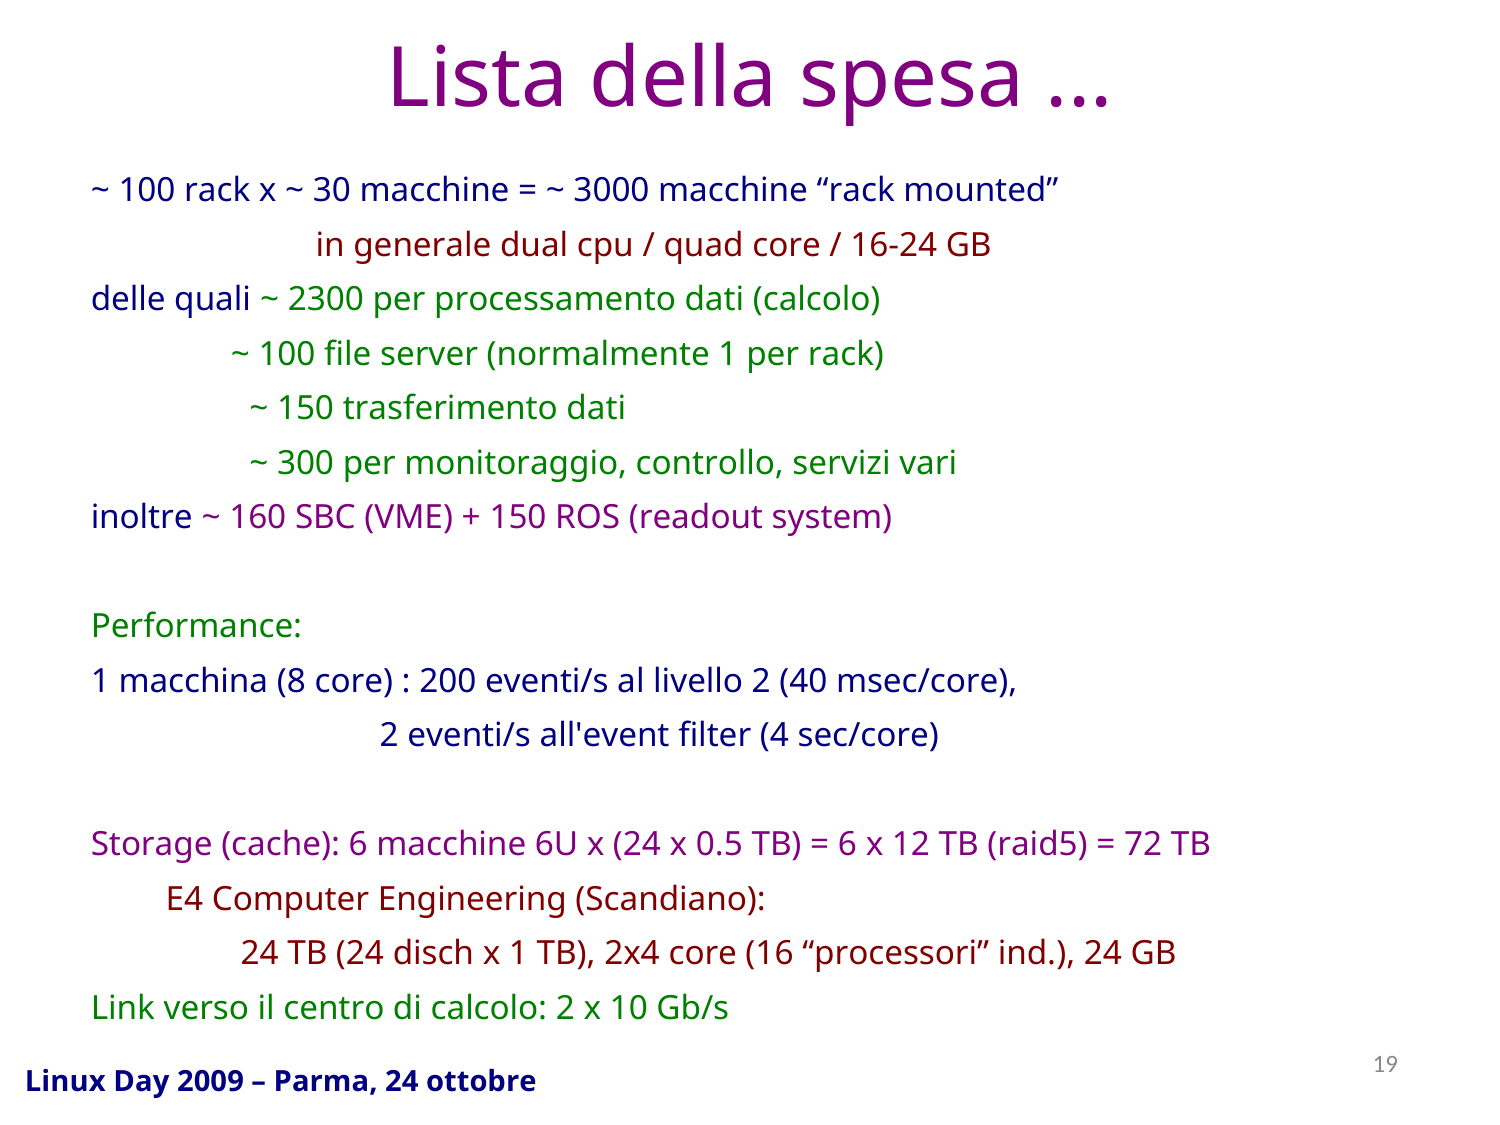

Lista della spesa ...
# ~ 100 rack x ~ 30 macchine = ~ 3000 macchine “rack mounted”
			in generale dual cpu / quad core / 16-24 GB
delle quali ~ 2300 per processamento dati (calcolo)‏
 ~ 100 file server (normalmente 1 per rack)‏
		 ~ 150 trasferimento dati
		 ~ 300 per monitoraggio, controllo, servizi vari
inoltre ~ 160 SBC (VME) + 150 ROS (readout system)‏
Performance:
1 macchina (8 core) : 200 eventi/s al livello 2 (40 msec/core),
 2 eventi/s all'event filter (4 sec/core)‏
Storage (cache): 6 macchine 6U x (24 x 0.5 TB) = 6 x 12 TB (raid5) = 72 TB
	E4 Computer Engineering (Scandiano):
		24 TB (24 disch x 1 TB), 2x4 core (16 “processori” ind.), 24 GB
Link verso il centro di calcolo: 2 x 10 Gb/s
19